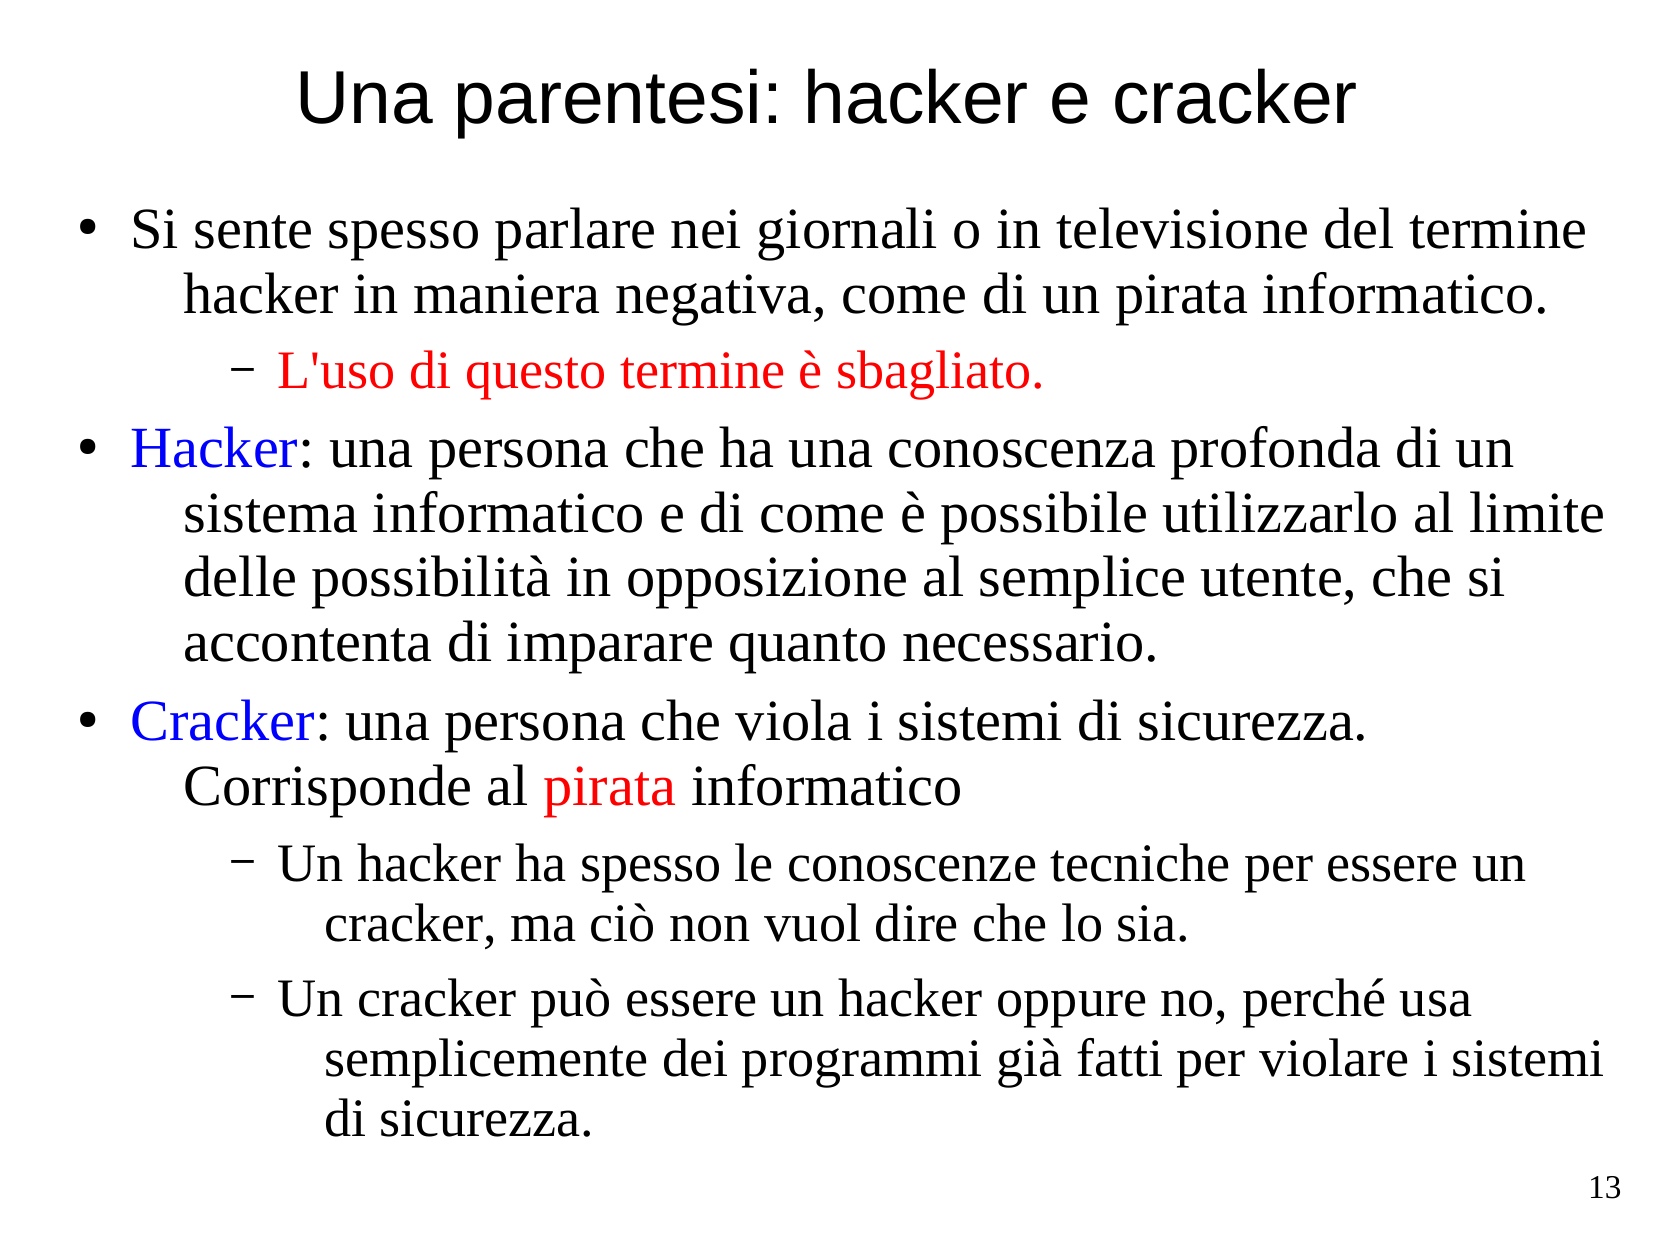

# Una parentesi: hacker e cracker
Si sente spesso parlare nei giornali o in televisione del termine hacker in maniera negativa, come di un pirata informatico.
L'uso di questo termine è sbagliato.
Hacker: una persona che ha una conoscenza profonda di un sistema informatico e di come è possibile utilizzarlo al limite delle possibilità in opposizione al semplice utente, che si accontenta di imparare quanto necessario.
Cracker: una persona che viola i sistemi di sicurezza. Corrisponde al pirata informatico
Un hacker ha spesso le conoscenze tecniche per essere un cracker, ma ciò non vuol dire che lo sia.
Un cracker può essere un hacker oppure no, perché usa semplicemente dei programmi già fatti per violare i sistemi di sicurezza.